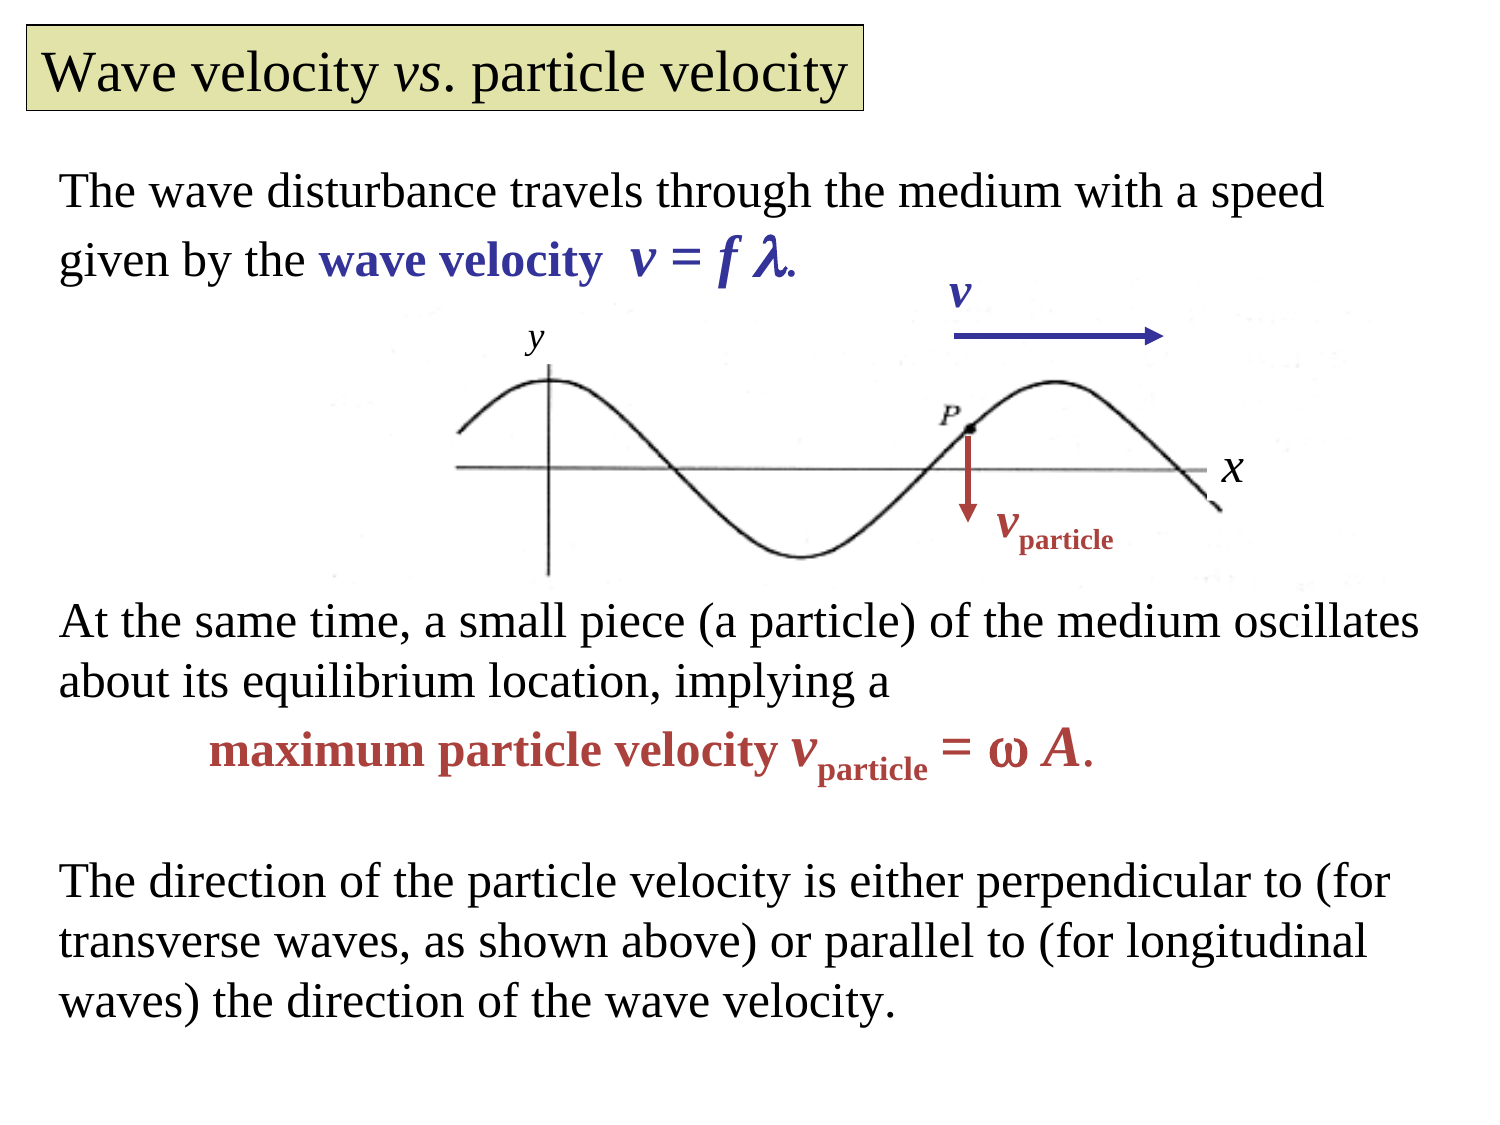

Wave velocity vs. particle velocity
The wave disturbance travels through the medium with a speed given by the wave velocity v = f λ.
At the same time, a small piece (a particle) of the medium oscillates about its equilibrium location, implying a
	maximum particle velocity vparticle = ω A.
The direction of the particle velocity is either perpendicular to (for transverse waves, as shown above) or parallel to (for longitudinal waves) the direction of the wave velocity.
v
y
x
vparticle